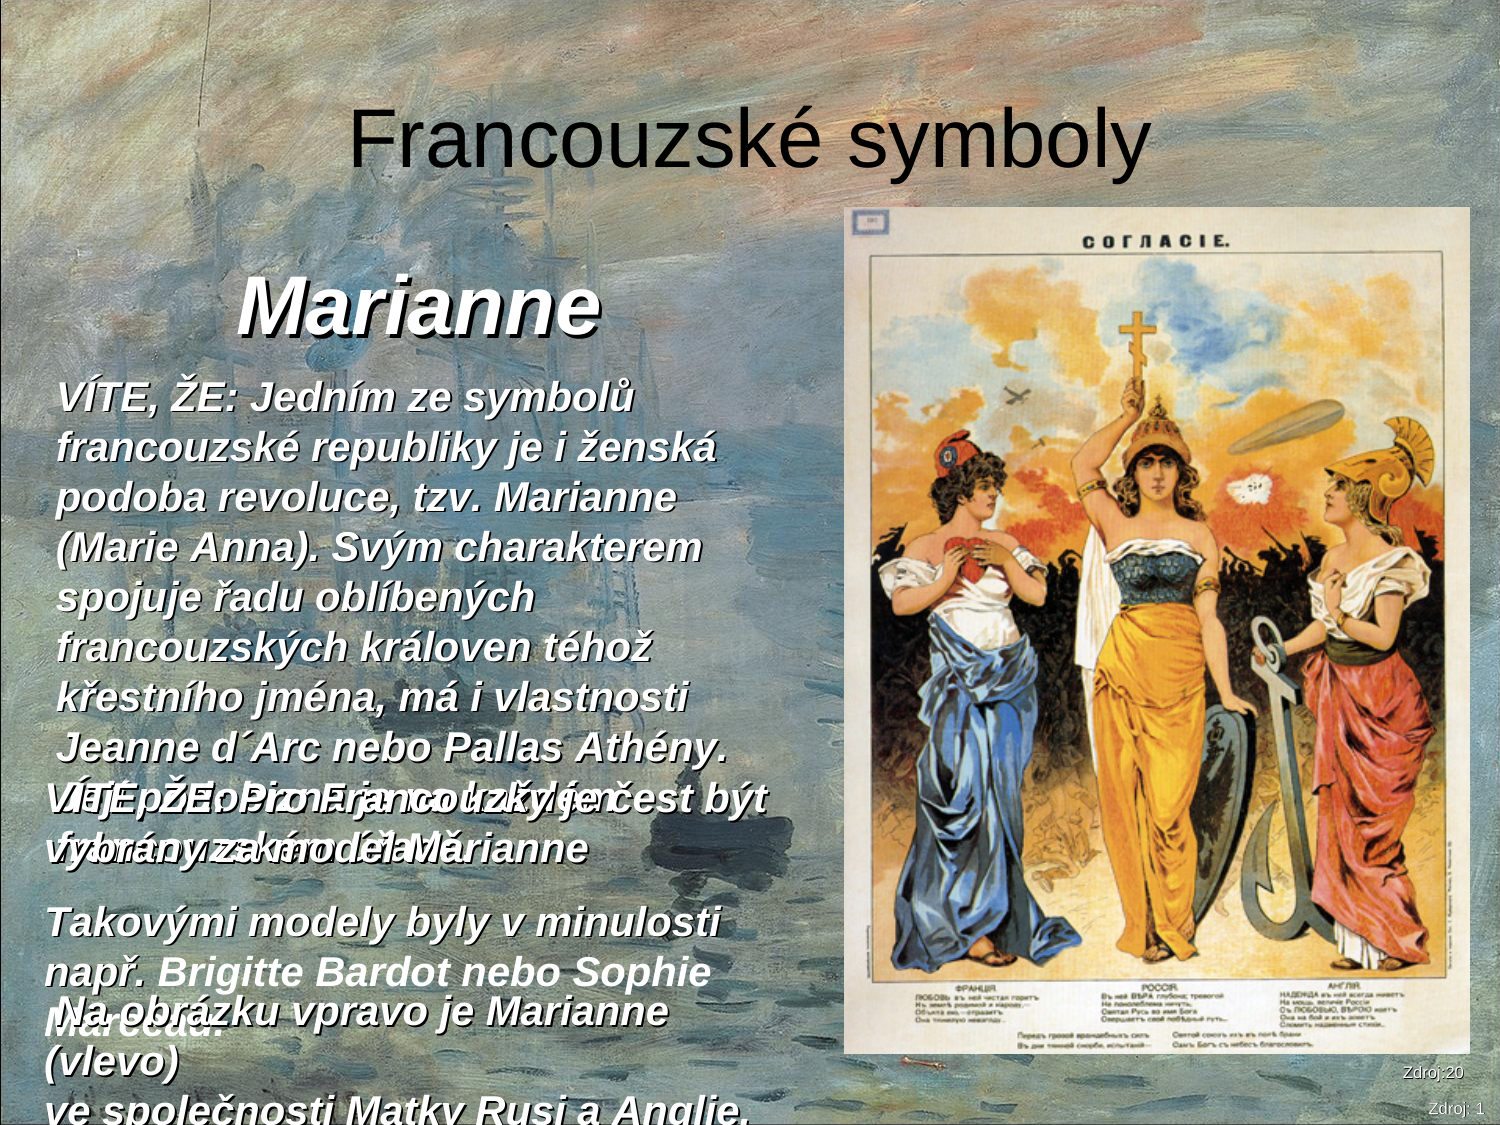

# Francouzské symboly
Marianne
VÍTE, ŽE: Jedním ze symbolů francouzské republiky je i ženská podoba revoluce, tzv. Marianne (Marie Anna). Svým charakterem spojuje řadu oblíbených francouzských královen téhož křestního jména, má i vlastnosti Jeanne d´Arc nebo Pallas Athény. Její podobizna je na každém francouzském úřadě.
VÍTE, ŽE: Pro Francouzky je čest být vybrány za model Marianne
Takovými modely byly v minulosti např. Brigitte Bardot nebo Sophie Marceau.
 Na obrázku vpravo je Marianne (vlevo)
ve společnosti Matky Rusi a Anglie.
Zdroj:20
Zdroj: 1